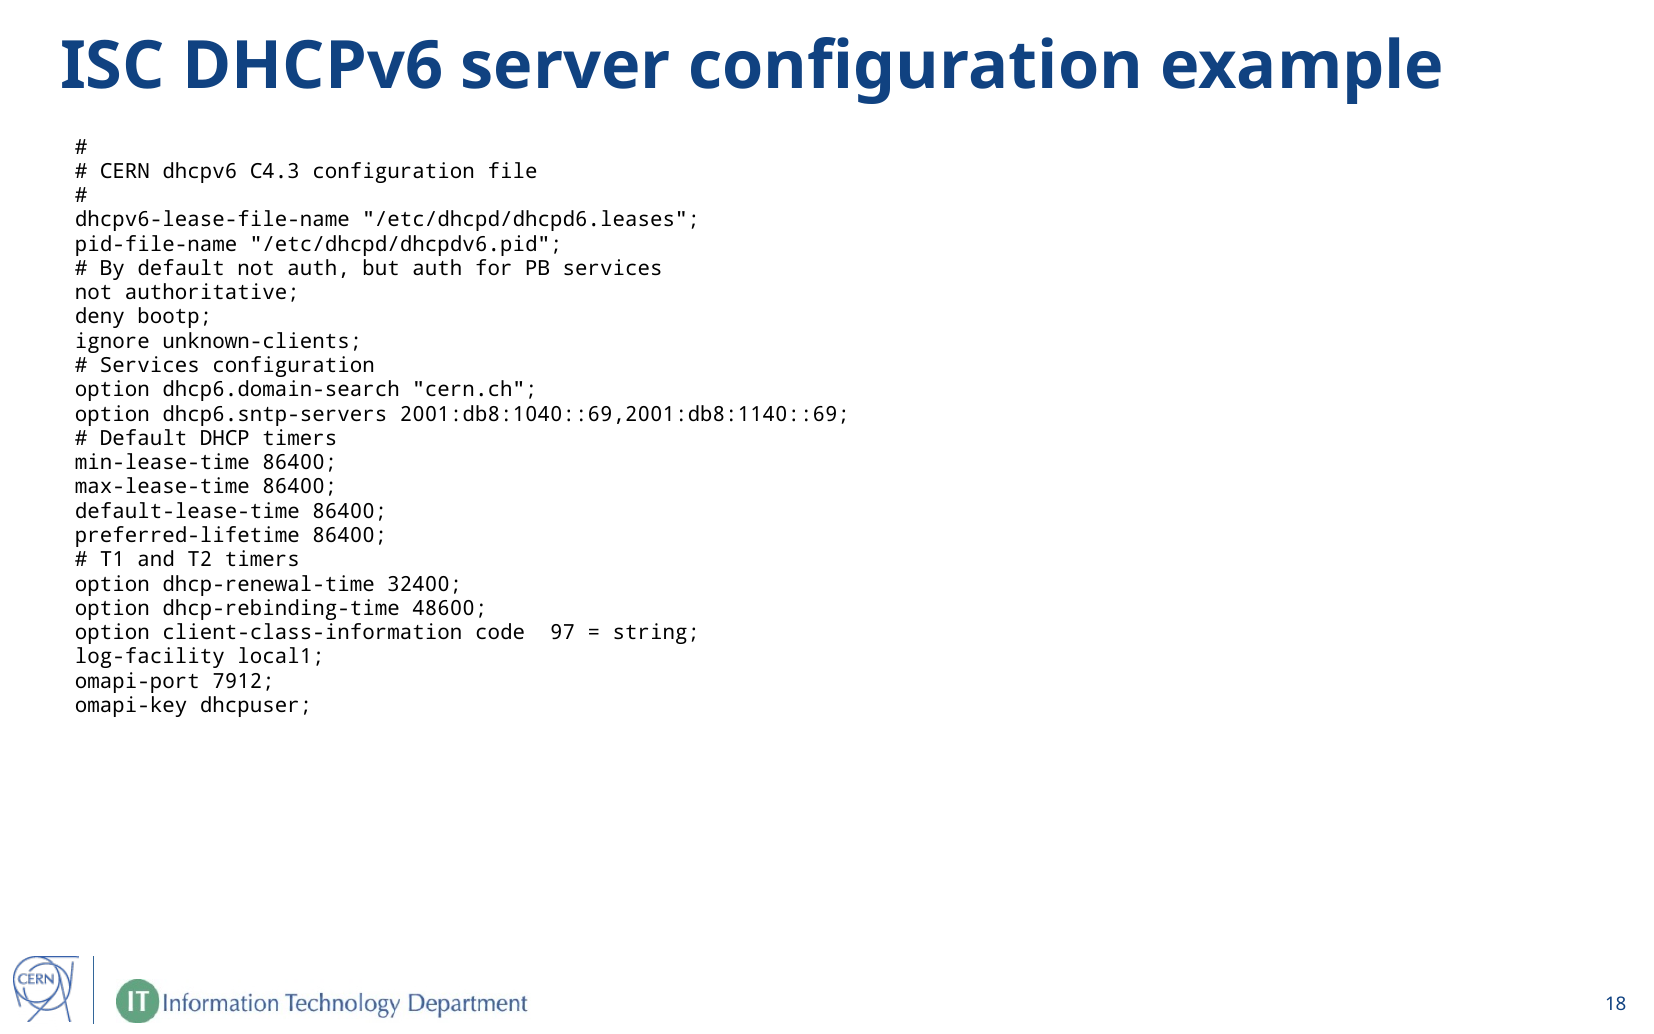

# ISC DHCPv6 server configuration example
#
# CERN dhcpv6 C4.3 configuration file
#
dhcpv6-lease-file-name "/etc/dhcpd/dhcpd6.leases";
pid-file-name "/etc/dhcpd/dhcpdv6.pid";
# By default not auth, but auth for PB services
not authoritative;
deny bootp;
ignore unknown-clients;
# Services configuration
option dhcp6.domain-search "cern.ch";
option dhcp6.sntp-servers 2001:db8:1040::69,2001:db8:1140::69;
# Default DHCP timers
min-lease-time 86400;
max-lease-time 86400;
default-lease-time 86400;
preferred-lifetime 86400;
# T1 and T2 timers
option dhcp-renewal-time 32400;
option dhcp-rebinding-time 48600;
option client-class-information code 97 = string;
log-facility local1;
omapi-port 7912;
omapi-key dhcpuser;